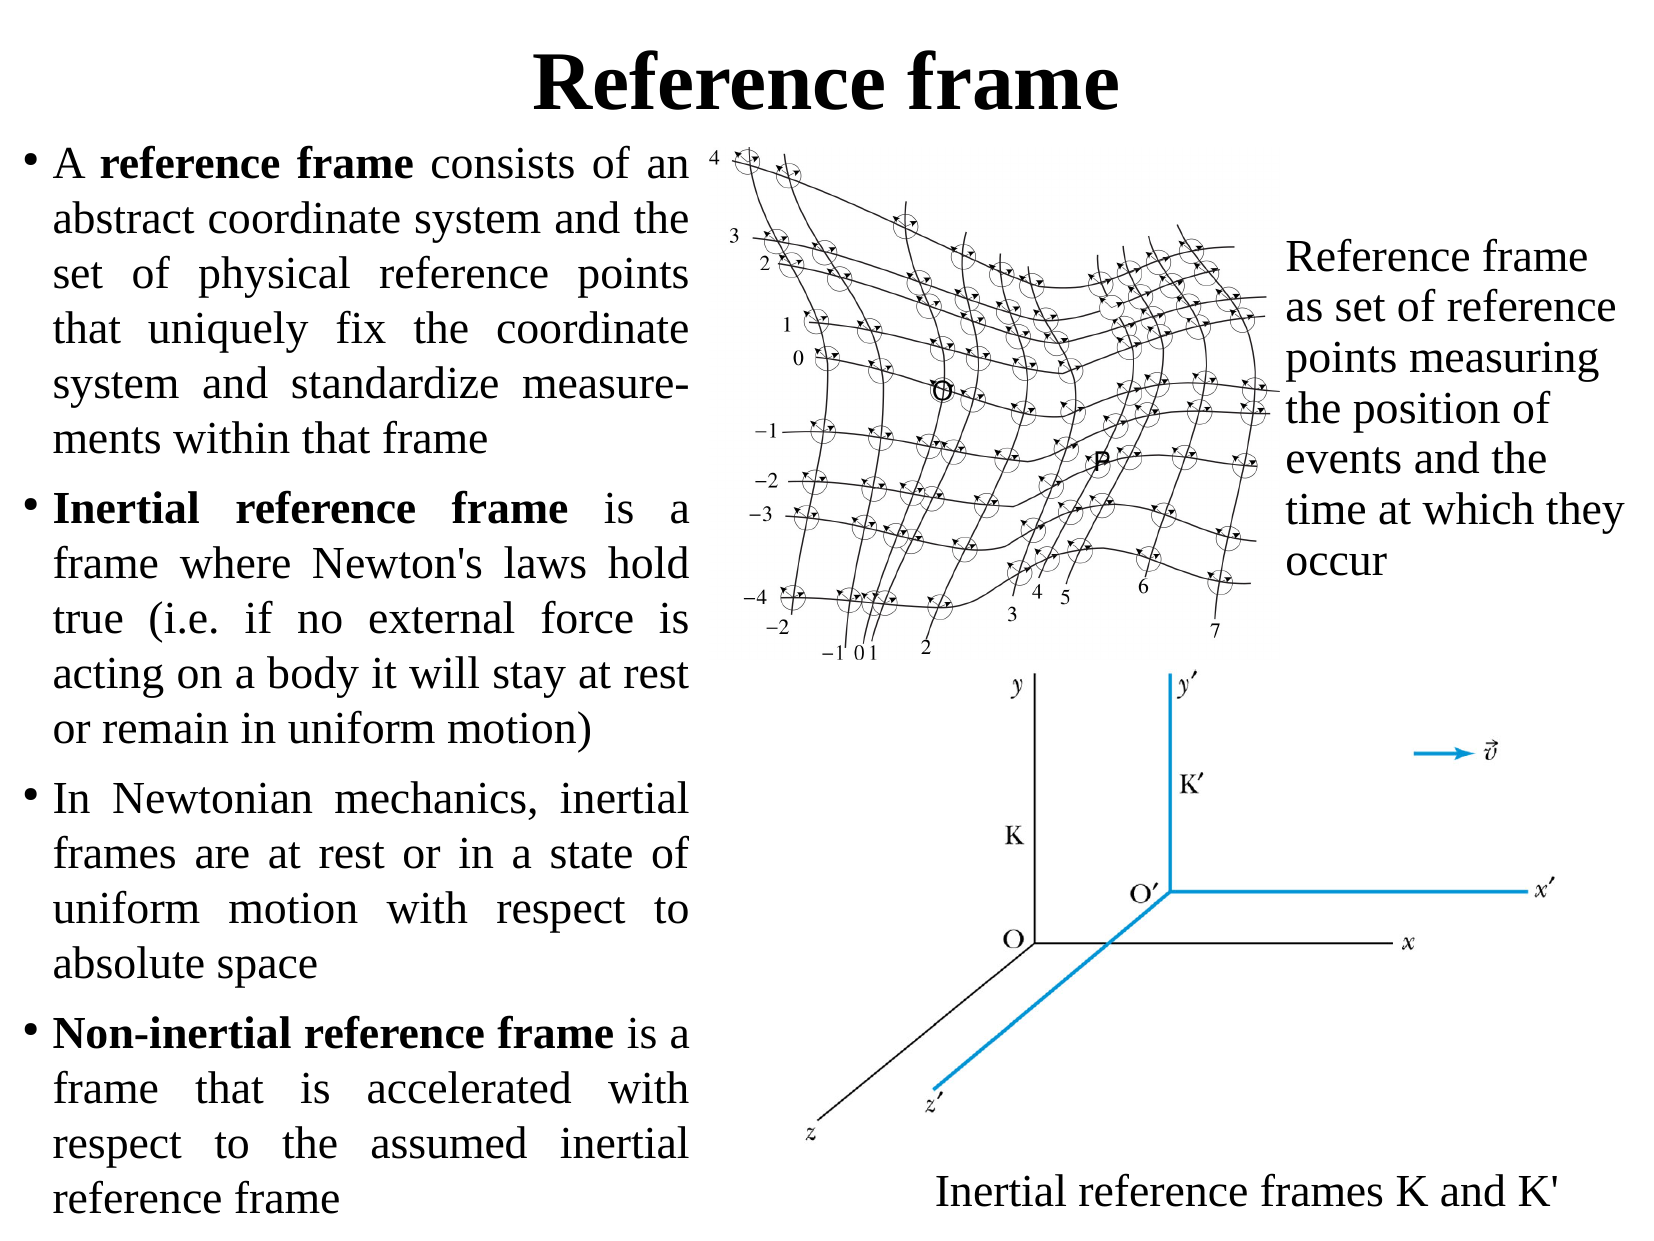

# Reference frame
A reference frame consists of an abstract coordinate system and the set of physical reference points that uniquely fix the coordinate system and standardize measure-ments within that frame
Inertial reference frame is a frame where Newton's laws hold true (i.e. if no external force is acting on a body it will stay at rest or remain in uniform motion)
In Newtonian mechanics, inertial frames are at rest or in a state of uniform motion with respect to absolute space
Non-inertial reference frame is a frame that is accelerated with respect to the assumed inertial reference frame
Reference frame as set of reference points measuring the position of events and the time at which they occur
Inertial reference frames K and K'